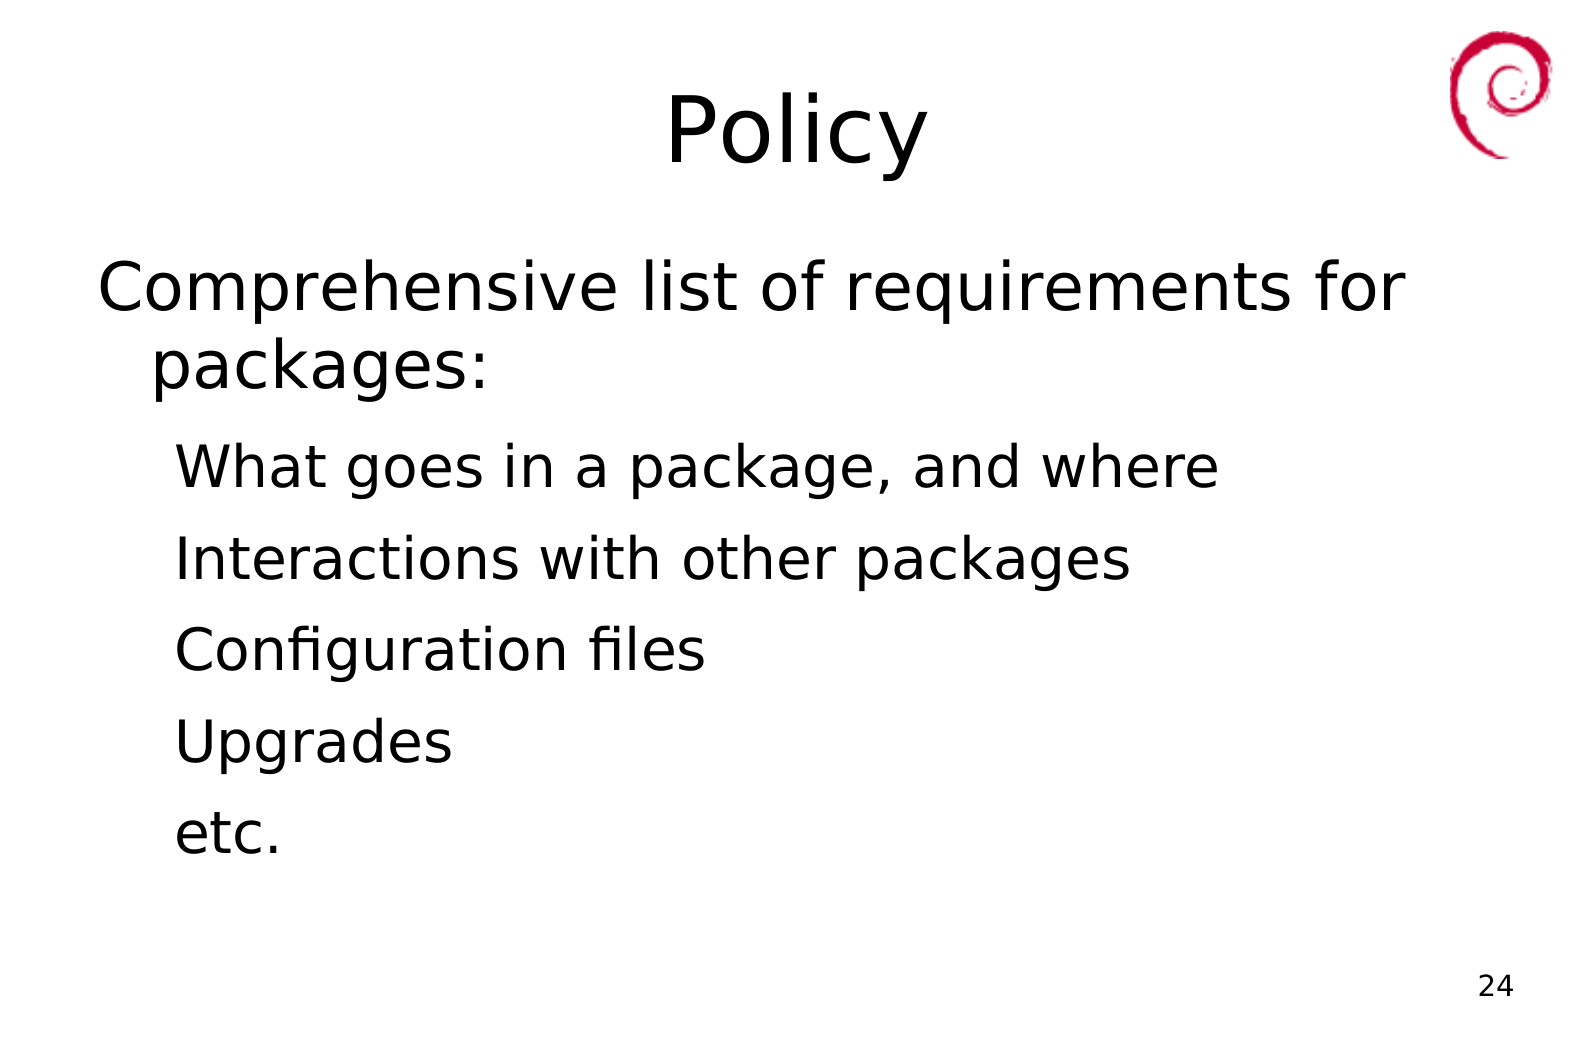

# Policy
Comprehensive list of requirements for packages:
What goes in a package, and where
Interactions with other packages
Configuration files
Upgrades
etc.
24